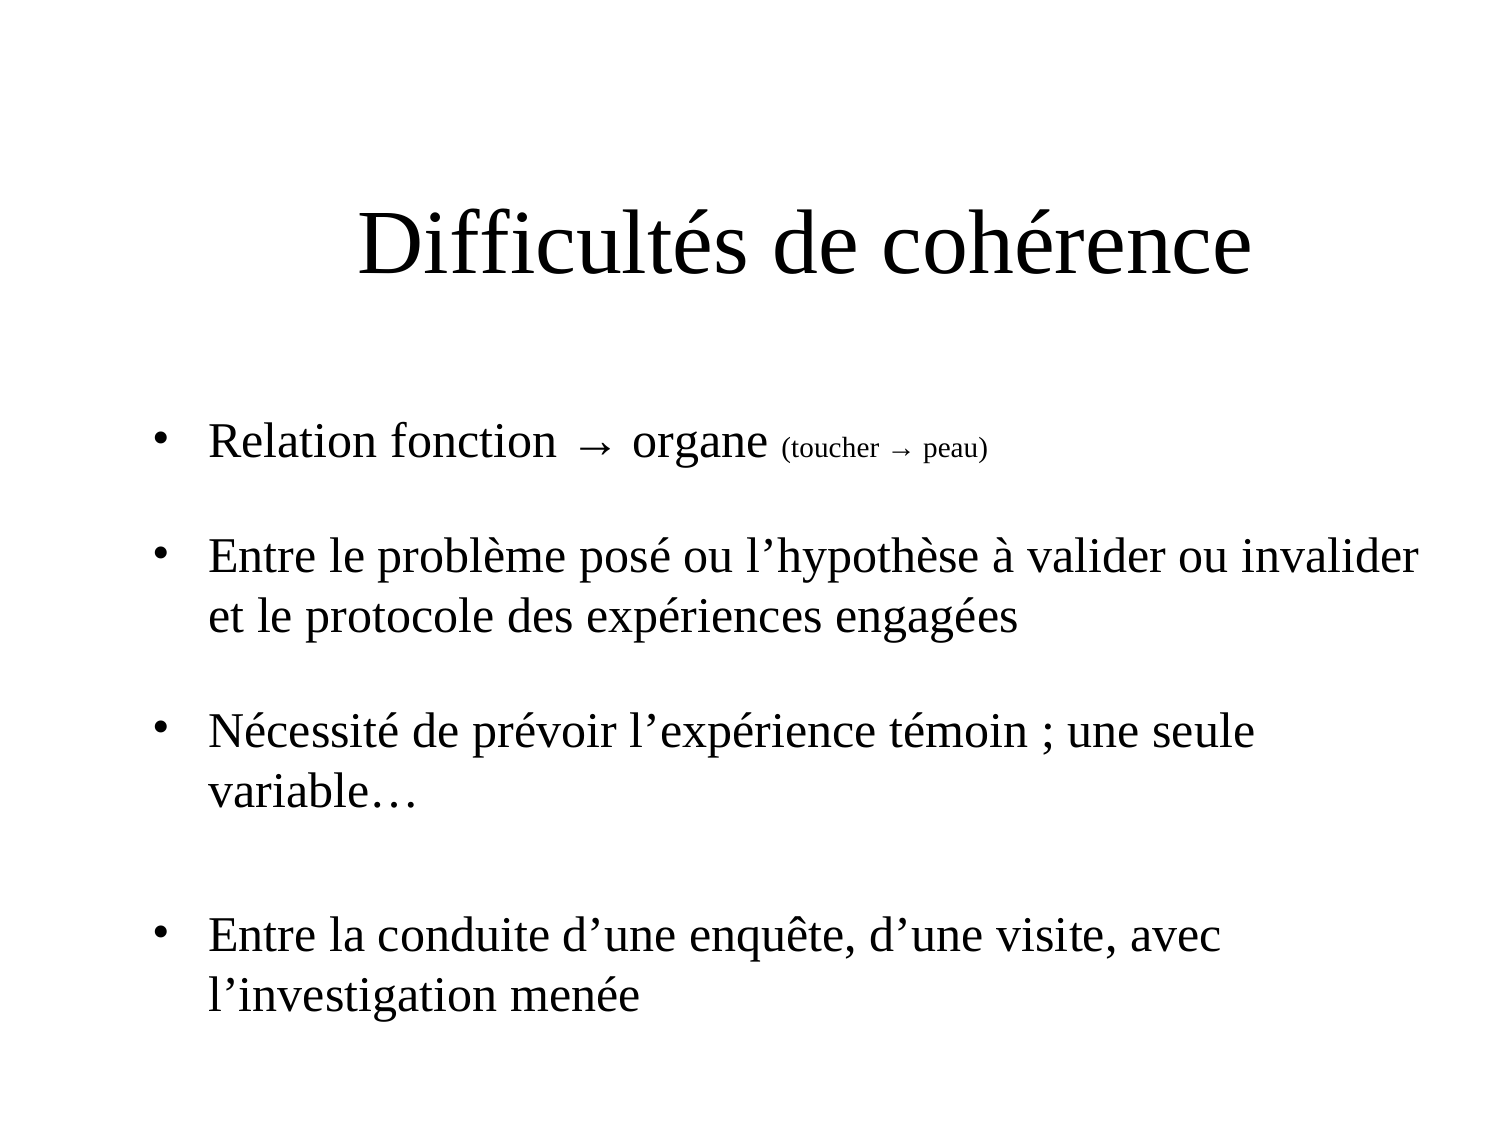

# Difficultés de cohérence
Relation fonction → organe (toucher → peau)
Entre le problème posé ou l’hypothèse à valider ou invalider et le protocole des expériences engagées
Nécessité de prévoir l’expérience témoin ; une seule variable…
Entre la conduite d’une enquête, d’une visite, avec l’investigation menée